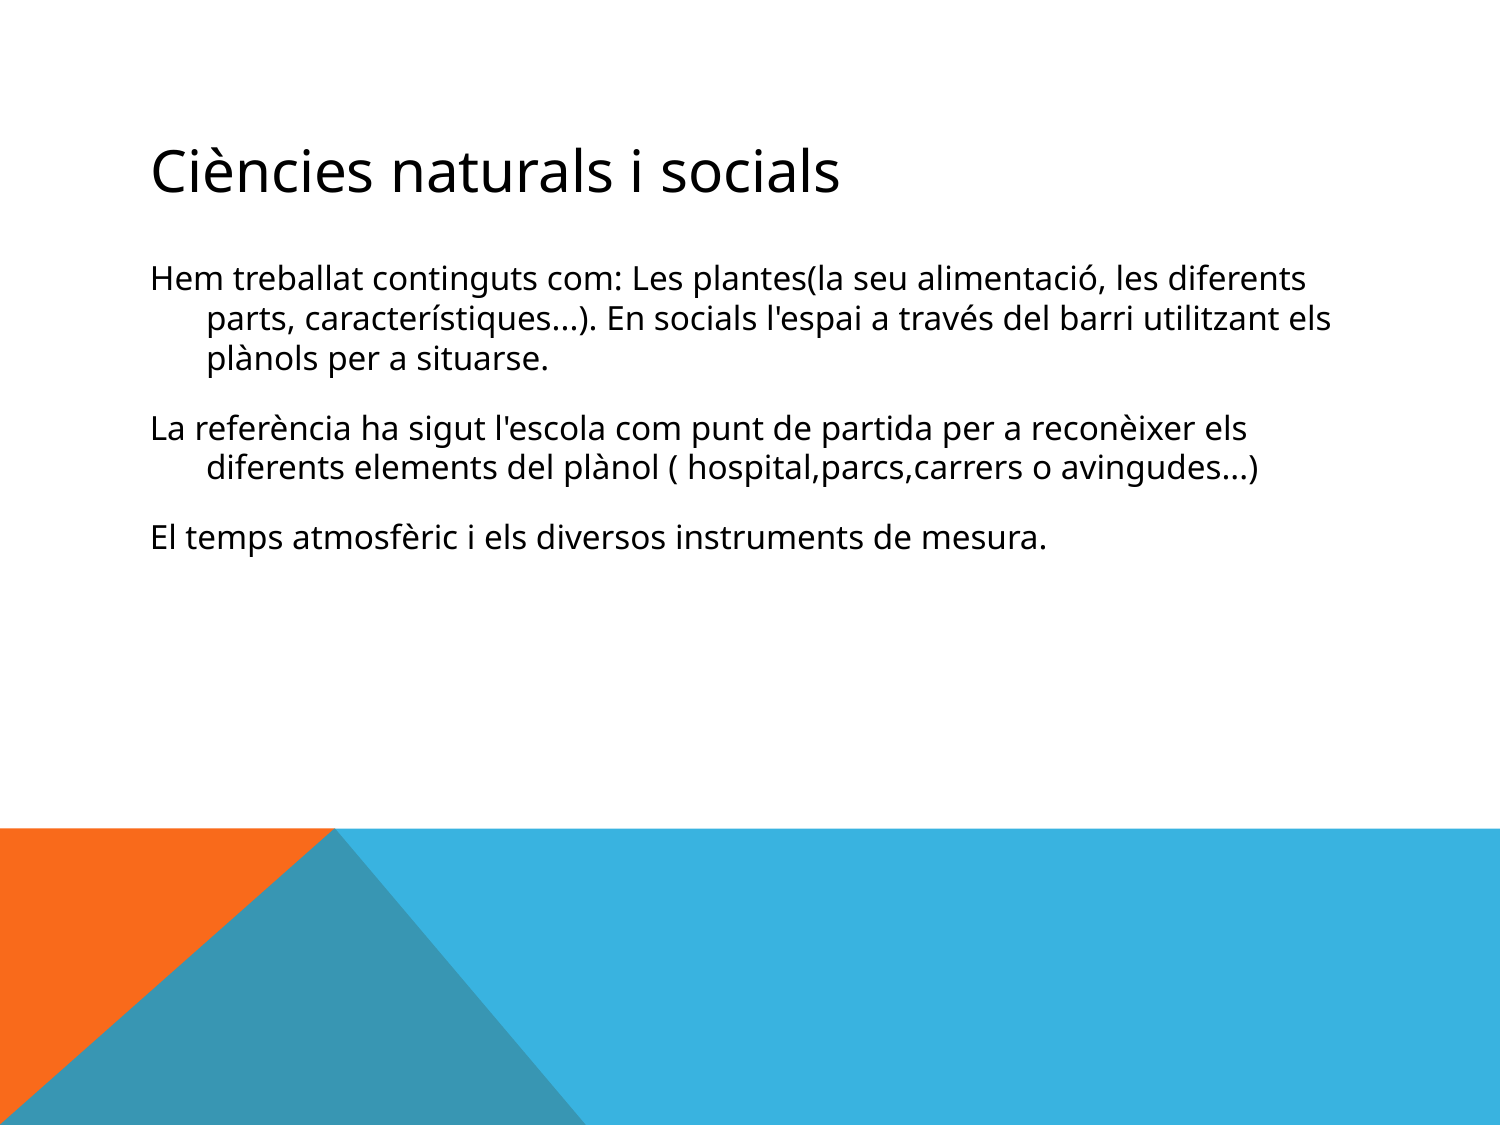

Ciències naturals i socials
# Hem treballat continguts com: Les plantes(la seu alimentació, les diferents parts, característiques...). En socials l'espai a través del barri utilitzant els plànols per a situarse.
La referència ha sigut l'escola com punt de partida per a reconèixer els diferents elements del plànol ( hospital,parcs,carrers o avingudes...)
El temps atmosfèric i els diversos instruments de mesura.